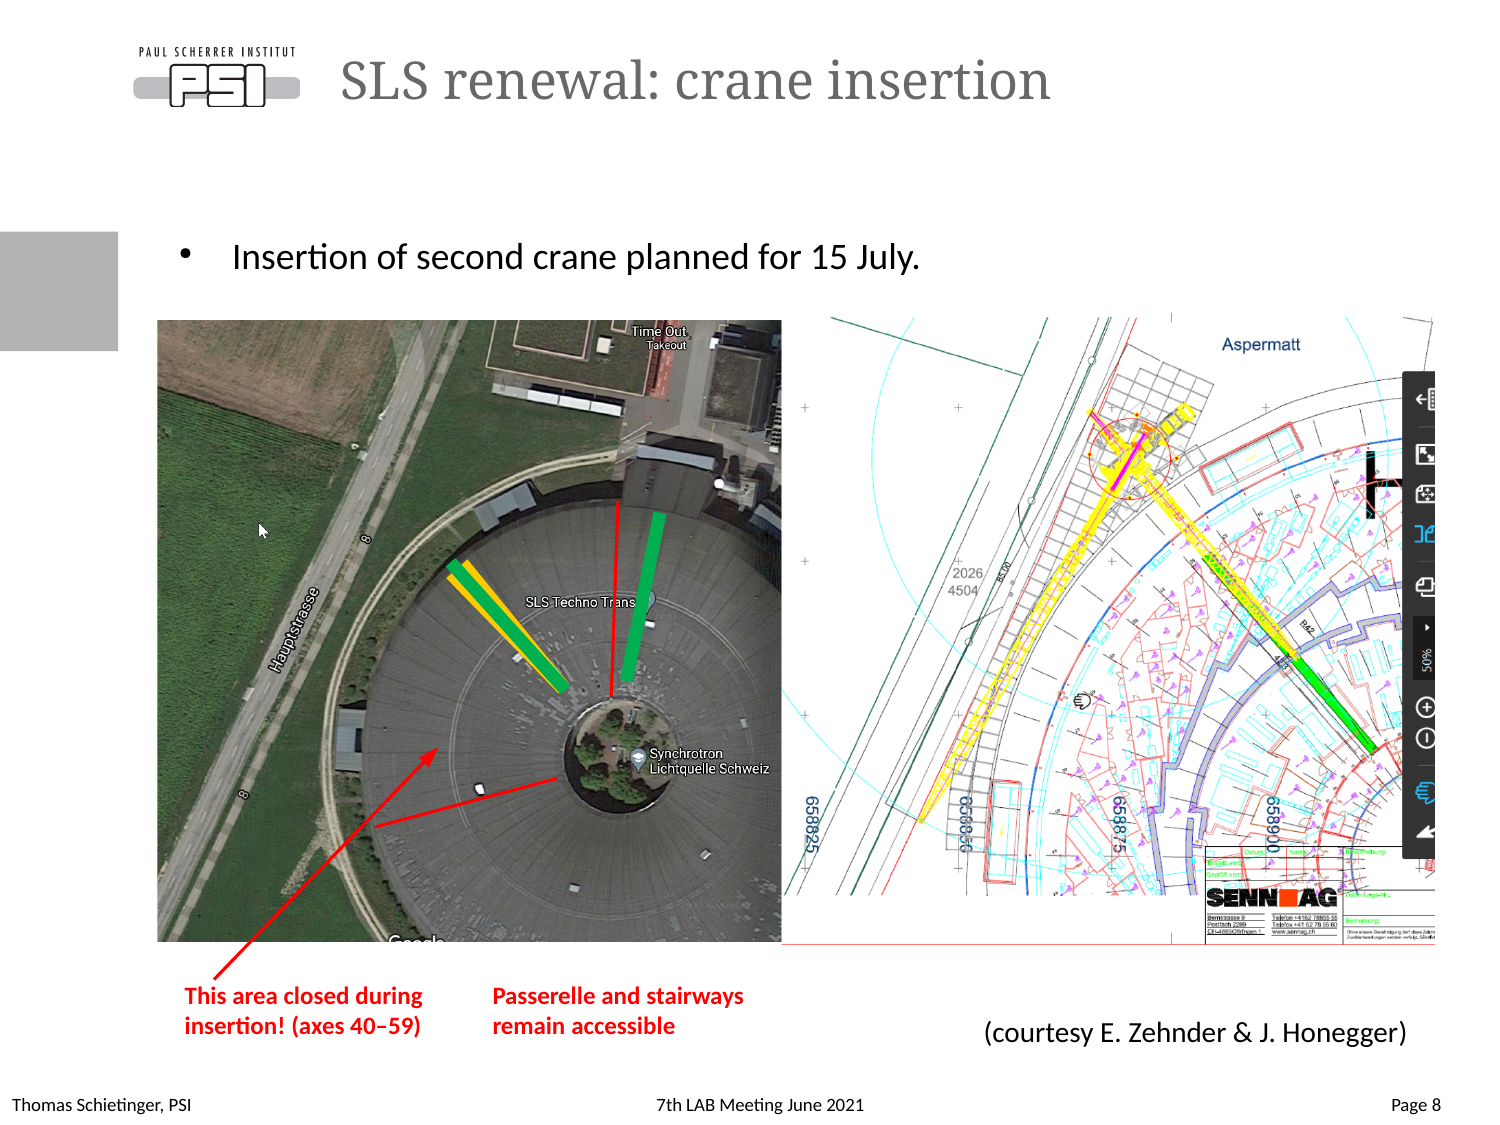

# SLS renewal: crane insertion
Insertion of second crane planned for 15 July.
This area closed during insertion! (axes 40–59)
Passerelle and stairways remain accessible
(courtesy E. Zehnder & J. Honegger)